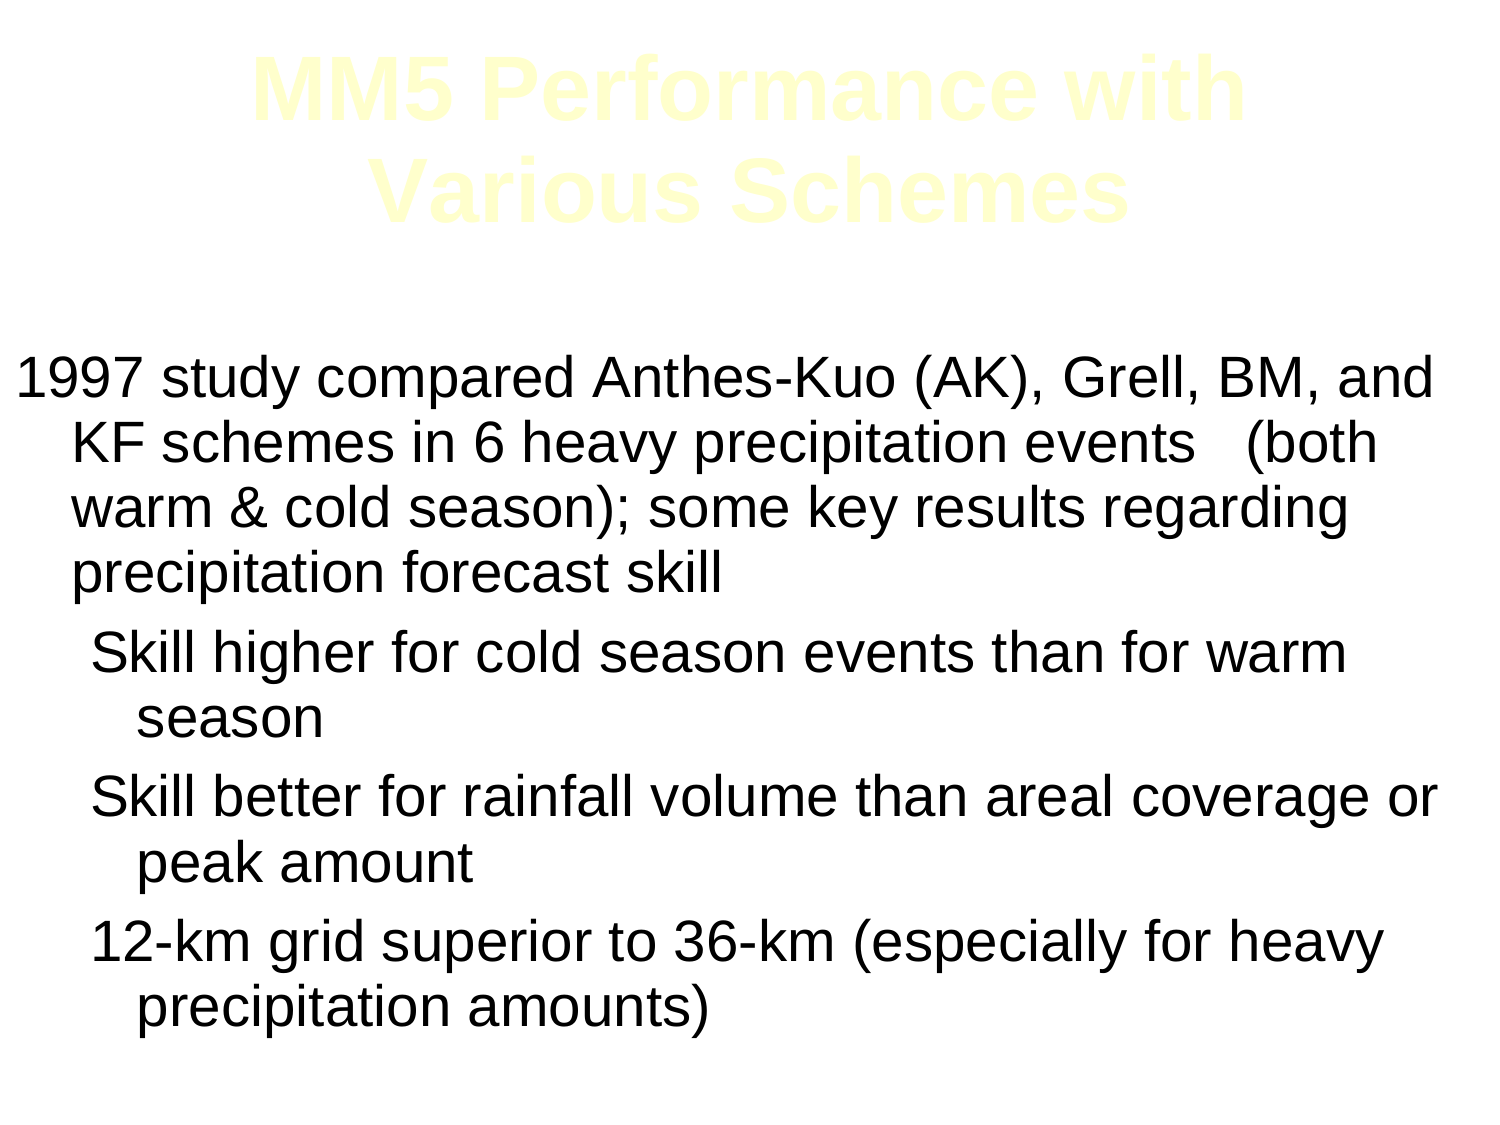

# MM5 Performance with Various Schemes
1997 study compared Anthes-Kuo (AK), Grell, BM, and KF schemes in 6 heavy precipitation events (both warm & cold season); some key results regarding precipitation forecast skill
Skill higher for cold season events than for warm season
Skill better for rainfall volume than areal coverage or peak amount
12-km grid superior to 36-km (especially for heavy precipitation amounts)